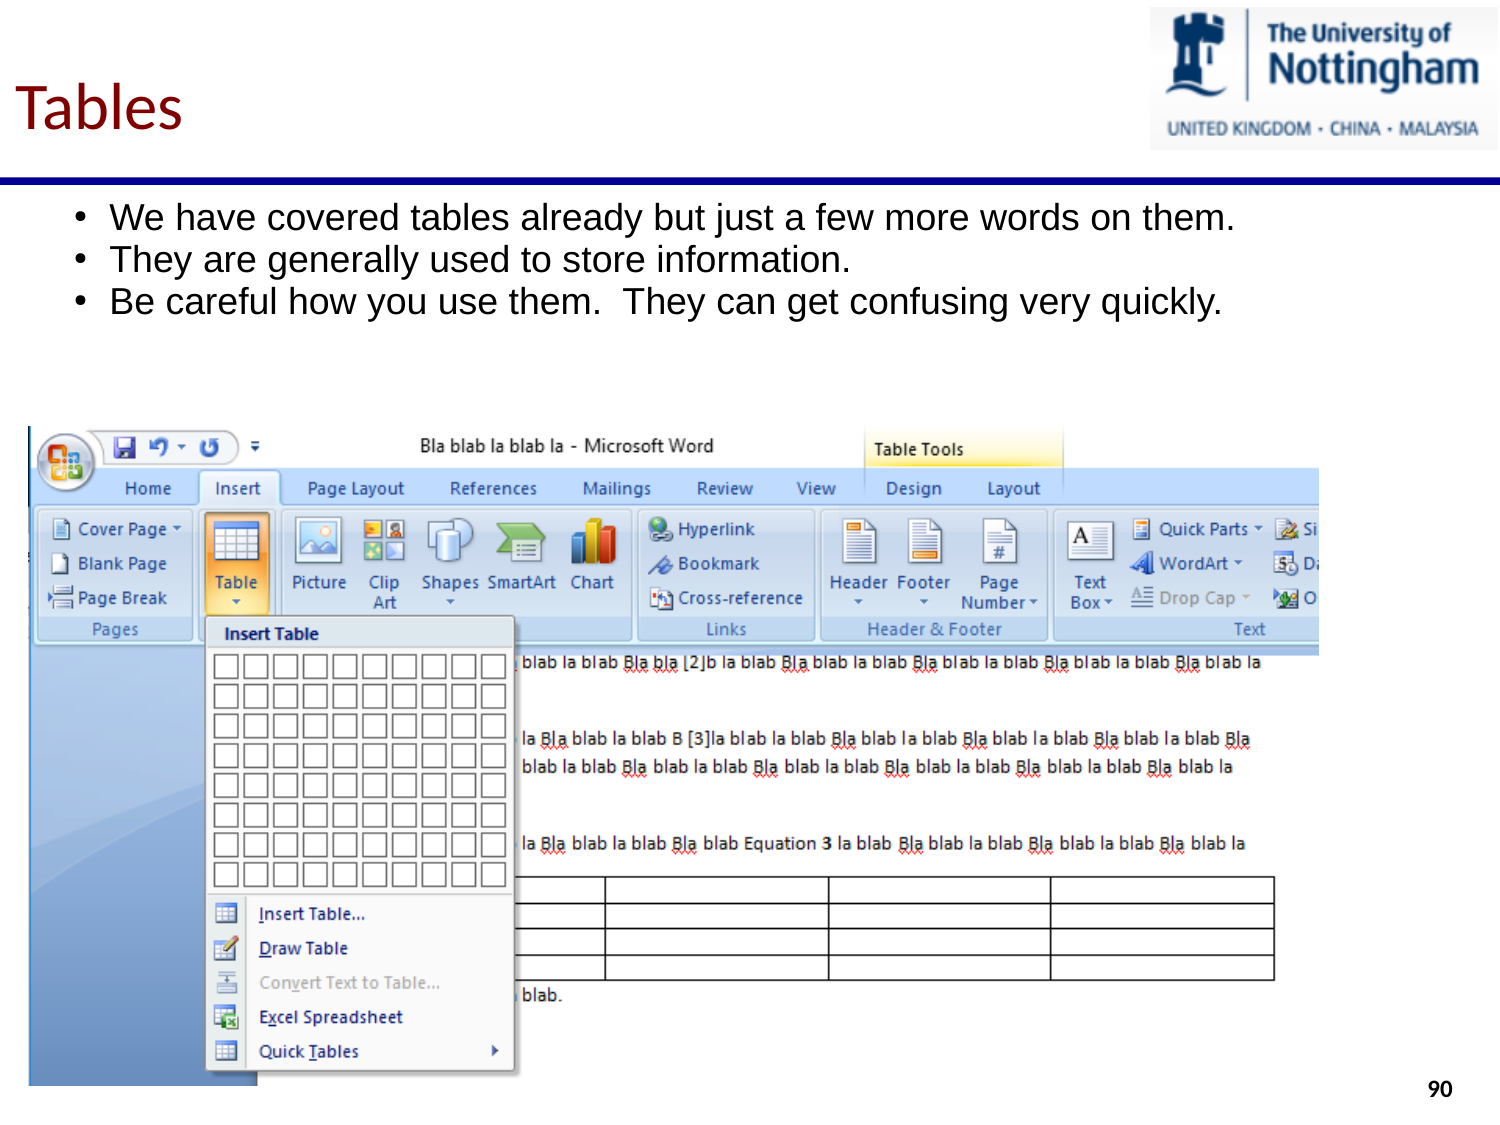

# Tables
We have covered tables already but just a few more words on them.
They are generally used to store information.
Be careful how you use them. They can get confusing very quickly.